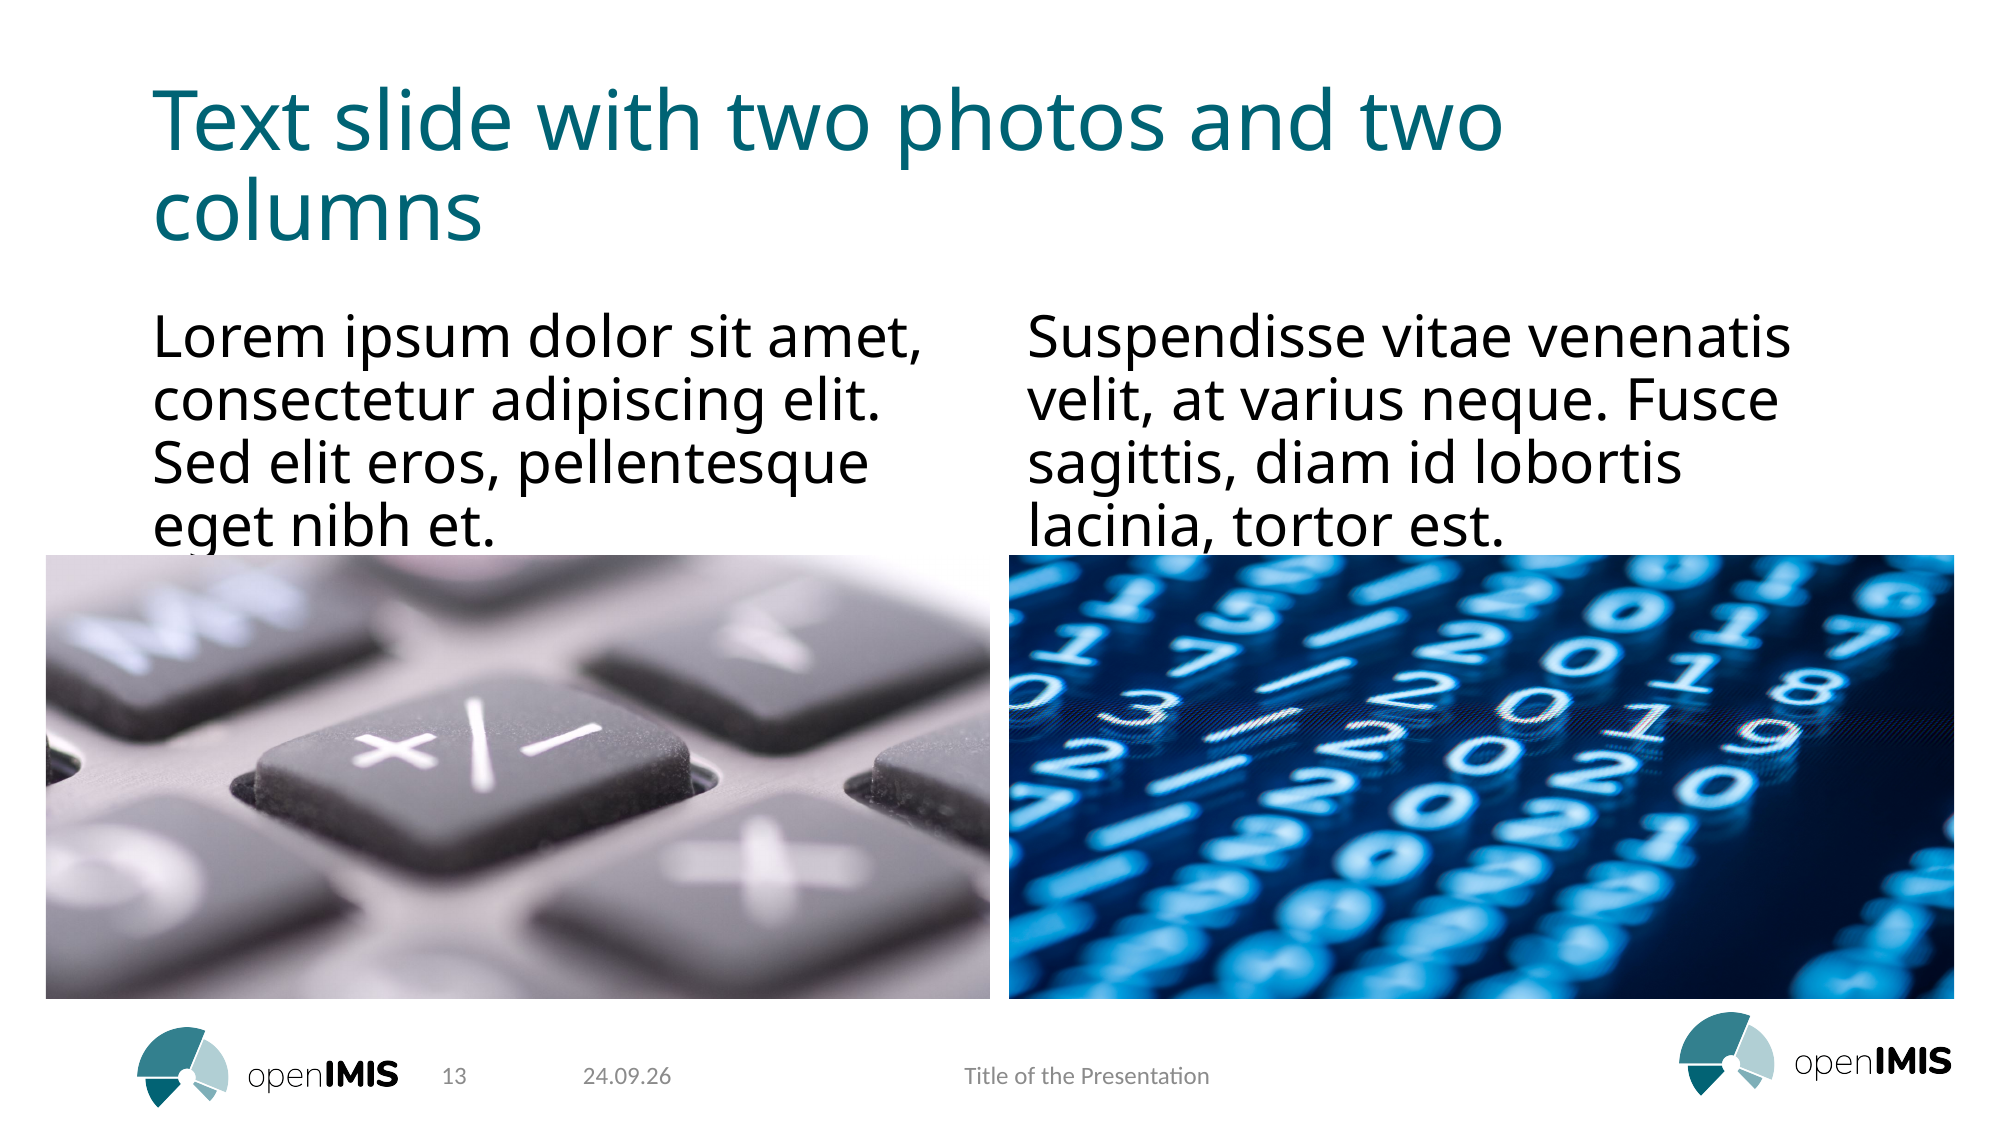

# Text slide with two photos and two columns
Lorem ipsum dolor sit amet, consectetur adipiscing elit. Sed elit eros, pellentesque eget nibh et.
Suspendisse vitae venenatis velit, at varius neque. Fusce sagittis, diam id lobortis lacinia, tortor est.
Title of the Presentation